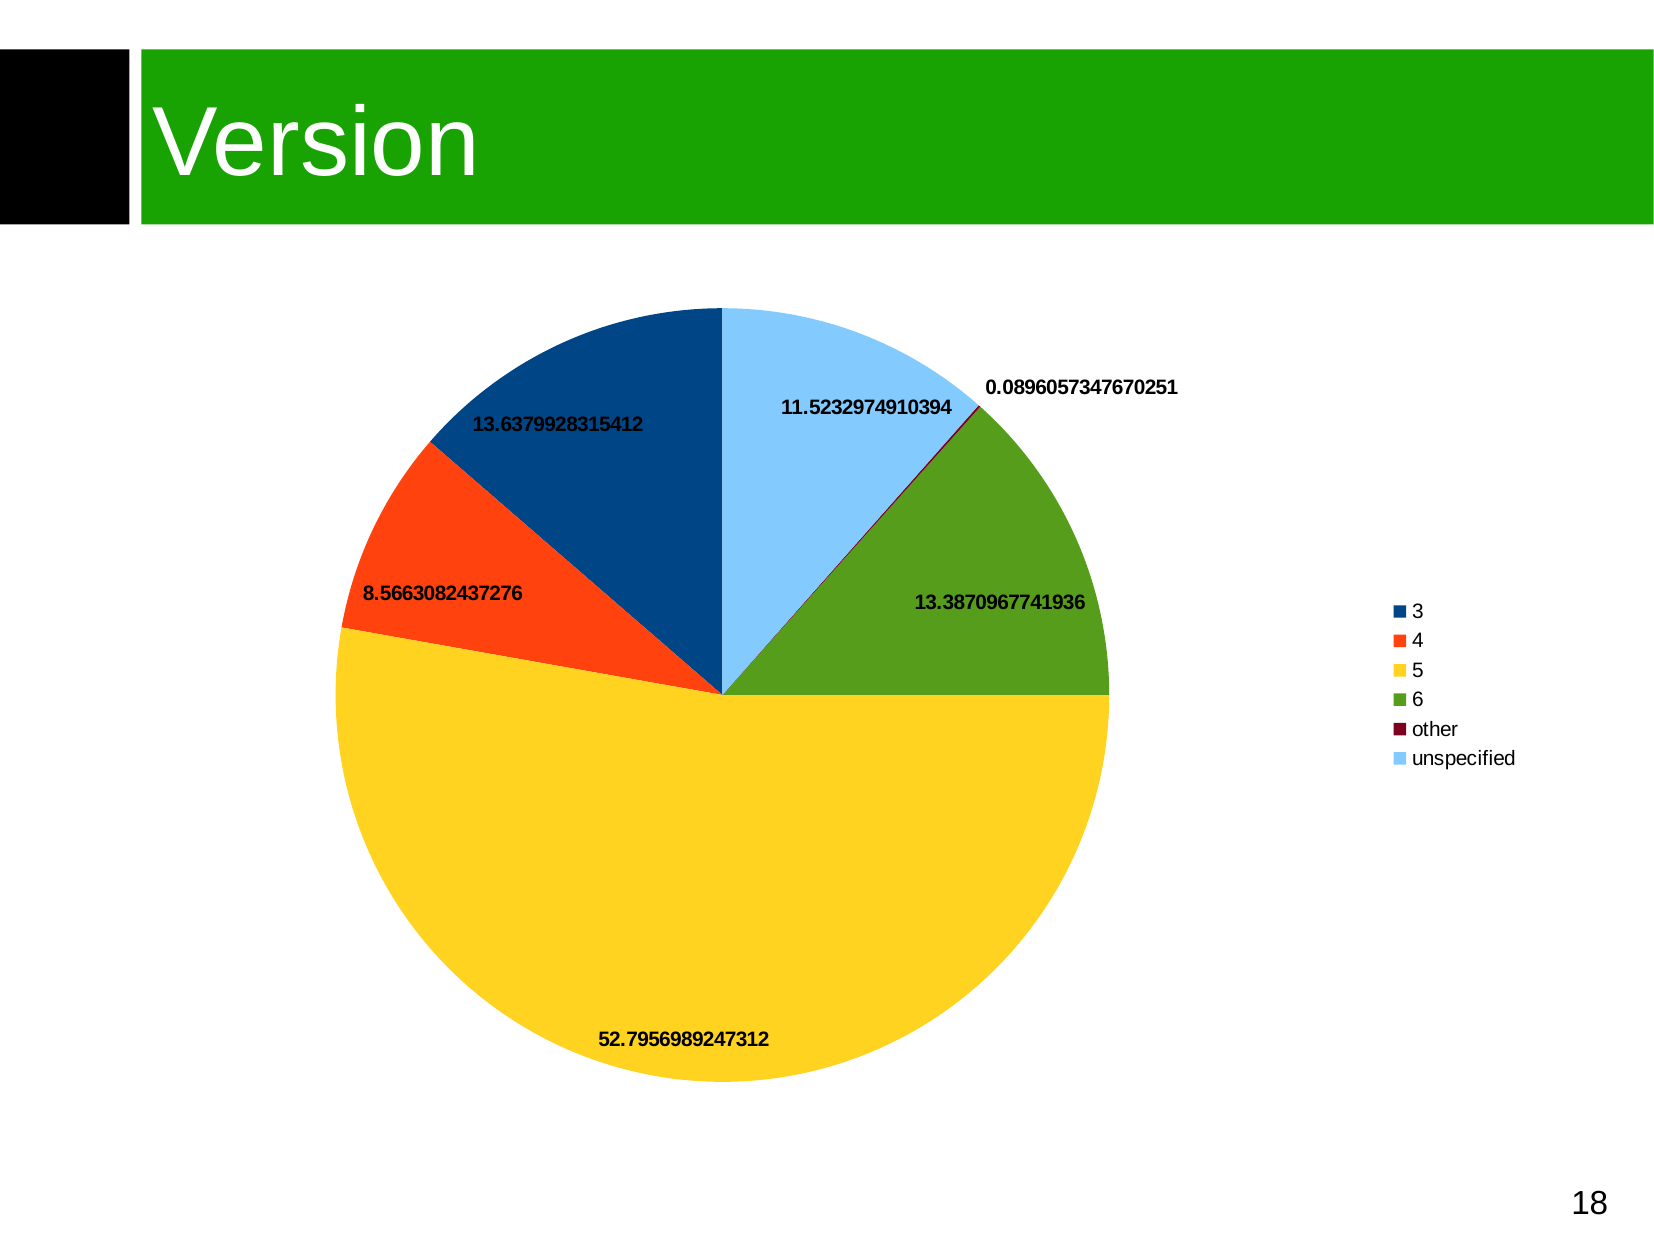

# Version
### Chart
| Category | Column G |
|---|---|
| 3 | 13.6379928315412 |
| 4 | 8.5663082437276 |
| 5 | 52.7956989247312 |
| 6 | 13.3870967741936 |
| other | 0.0896057347670251 |
| unspecified | 11.5232974910394 |